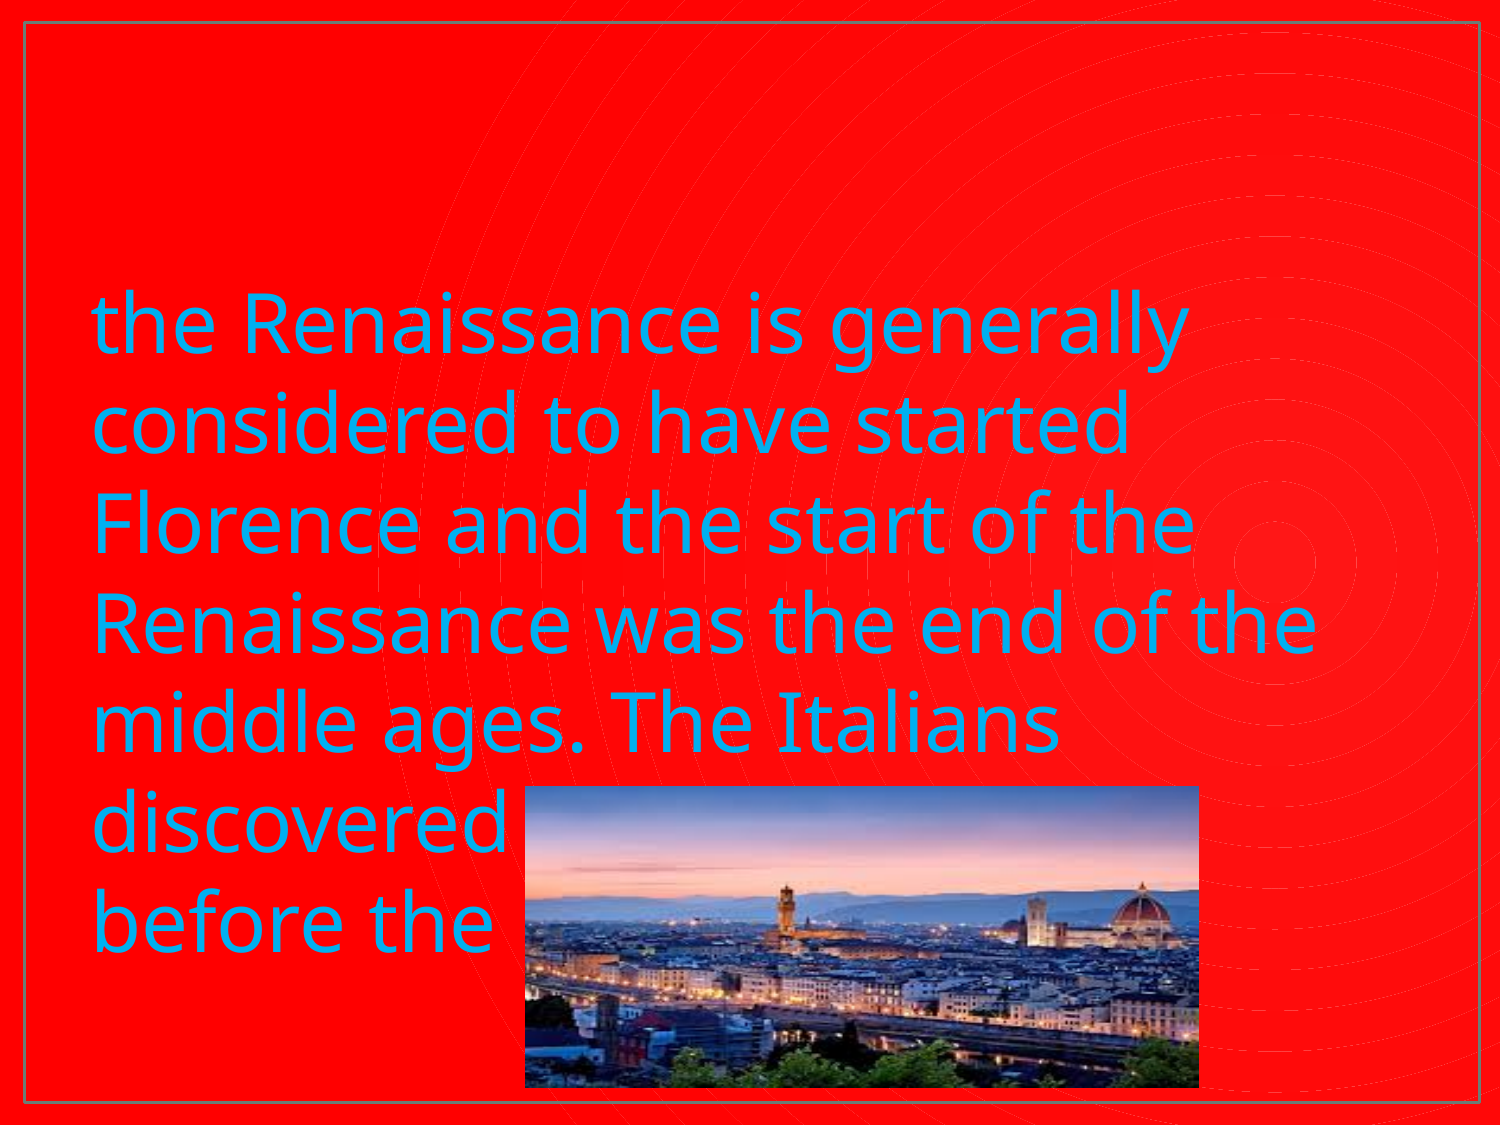

#
the Renaissance is generally considered to have started Florence and the start of the Renaissance was the end of the middle ages. The Italians discovered that the people before the lived differently.